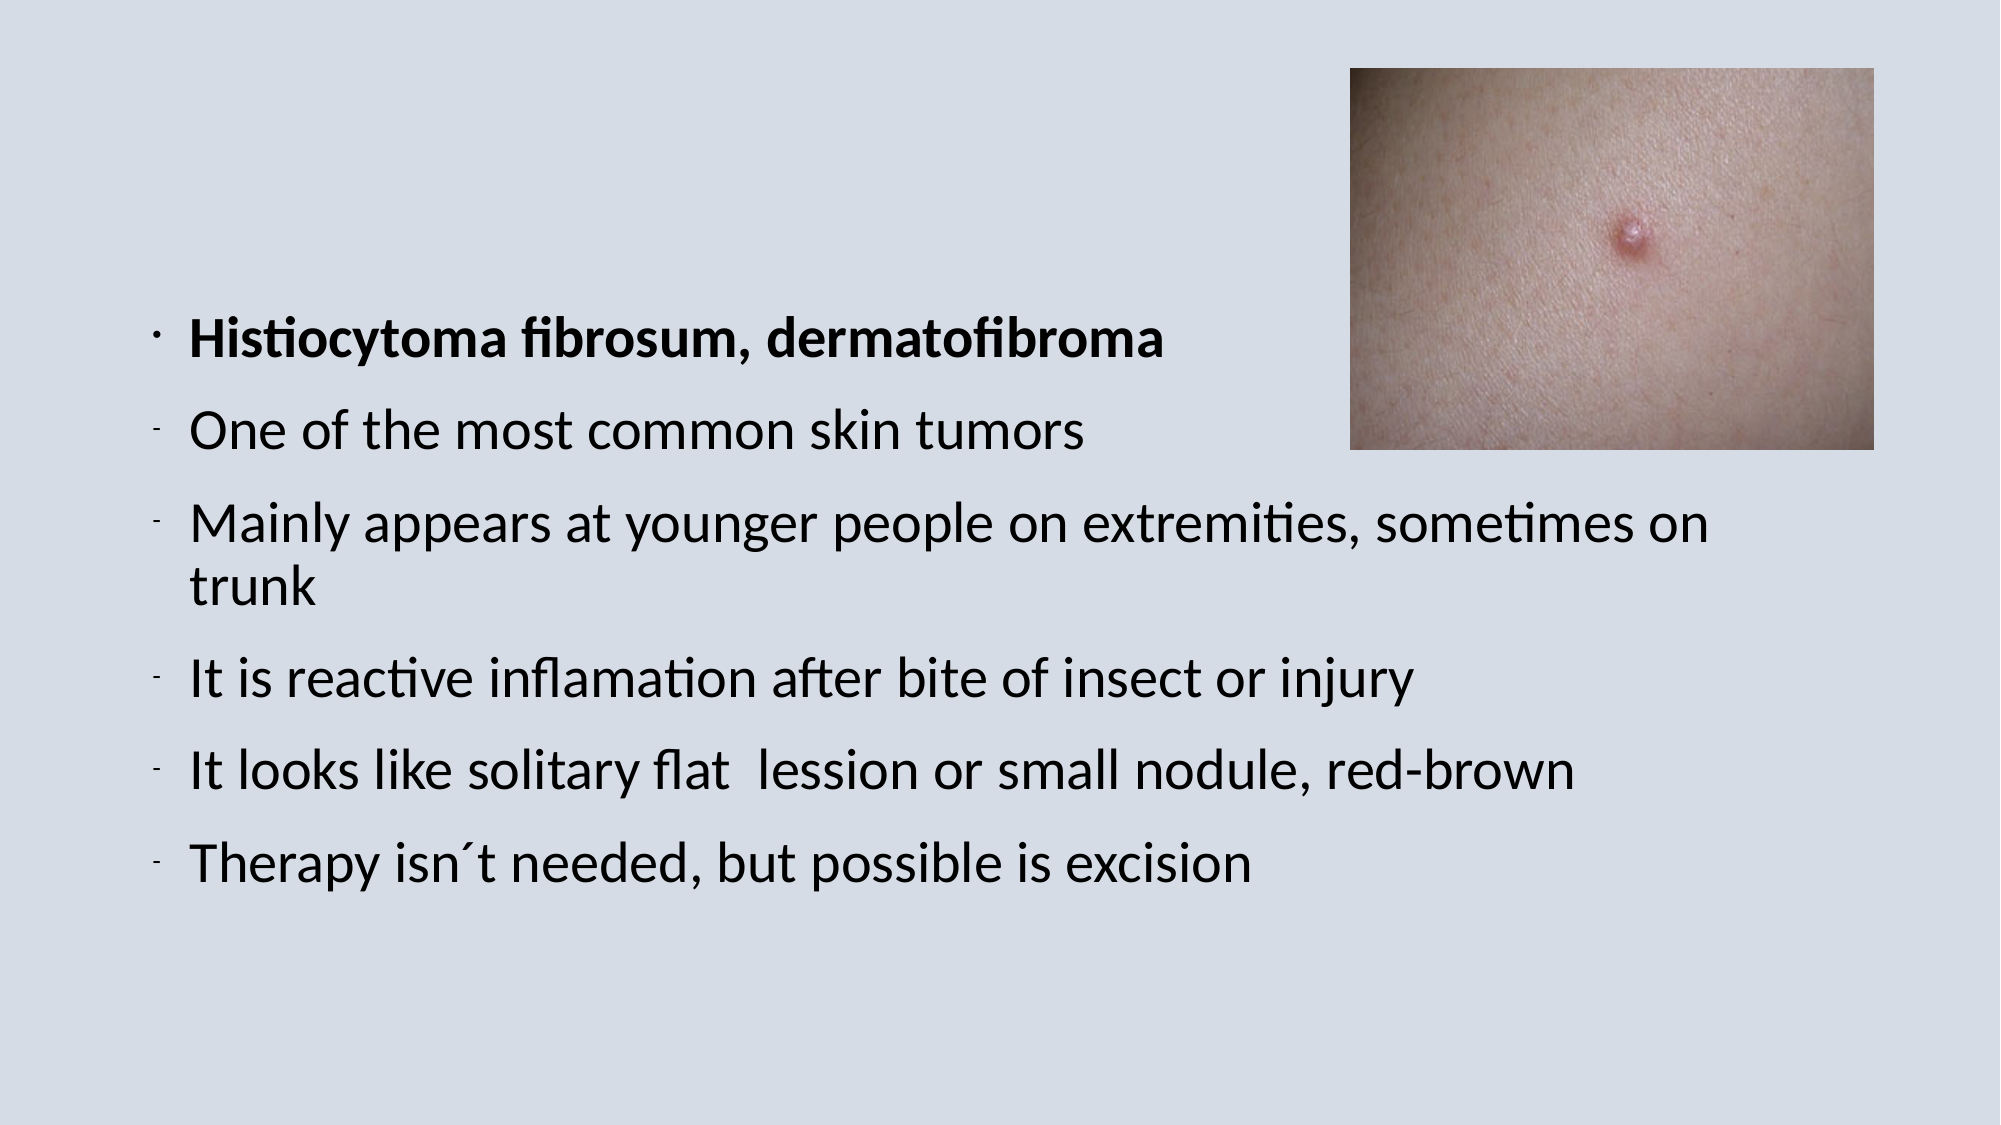

#
Histiocytoma fibrosum, dermatofibroma
One of the most common skin tumors
Mainly appears at younger people on extremities, sometimes on trunk
It is reactive inflamation after bite of insect or injury
It looks like solitary flat lession or small nodule, red-brown
Therapy isn´t needed, but possible is excision